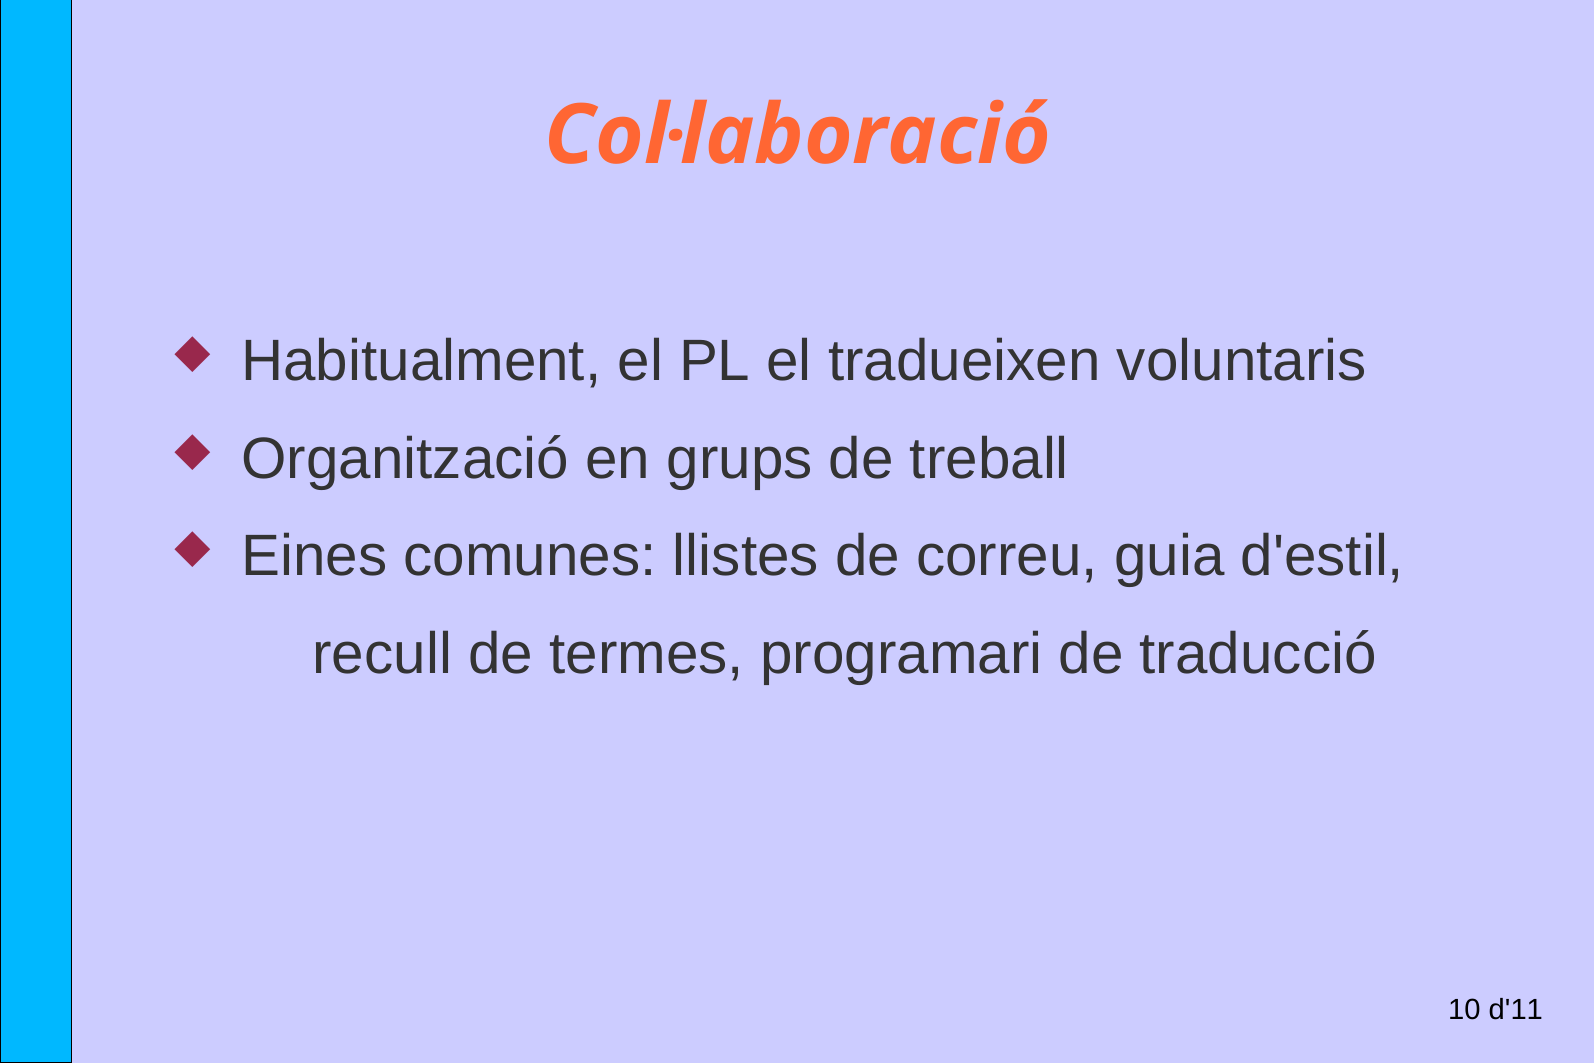

# Col·laboració
Habitualment, el PL el tradueixen voluntaris
Organització en grups de treball
Eines comunes: llistes de correu, guia d'estil, recull de termes, programari de traducció
10 d'11